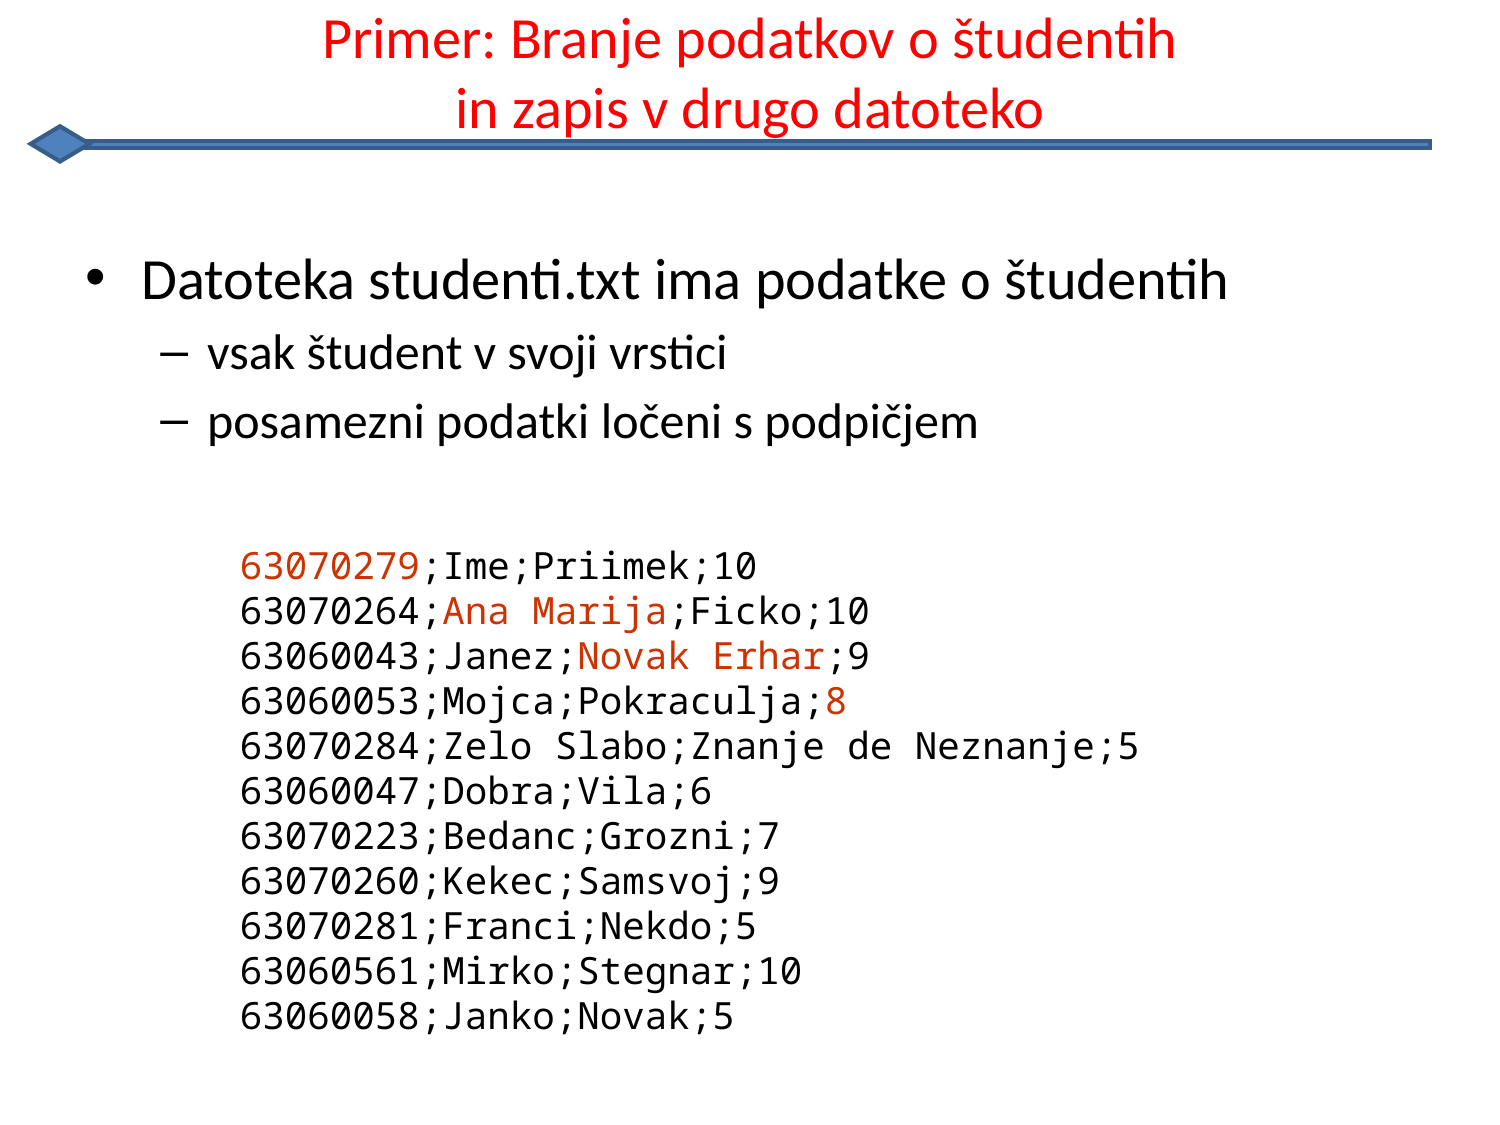

# Primer: Branje podatkov o študentih in zapis v drugo datoteko
Datoteka studenti.txt ima podatke o študentih
vsak študent v svoji vrstici
posamezni podatki ločeni s podpičjem
63070279;Ime;Priimek;10
63070264;Ana Marija;Ficko;10
63060043;Janez;Novak Erhar;9
63060053;Mojca;Pokraculja;8
63070284;Zelo Slabo;Znanje de Neznanje;5
63060047;Dobra;Vila;6
63070223;Bedanc;Grozni;7
63070260;Kekec;Samsvoj;9
63070281;Franci;Nekdo;5
63060561;Mirko;Stegnar;10
63060058;Janko;Novak;5